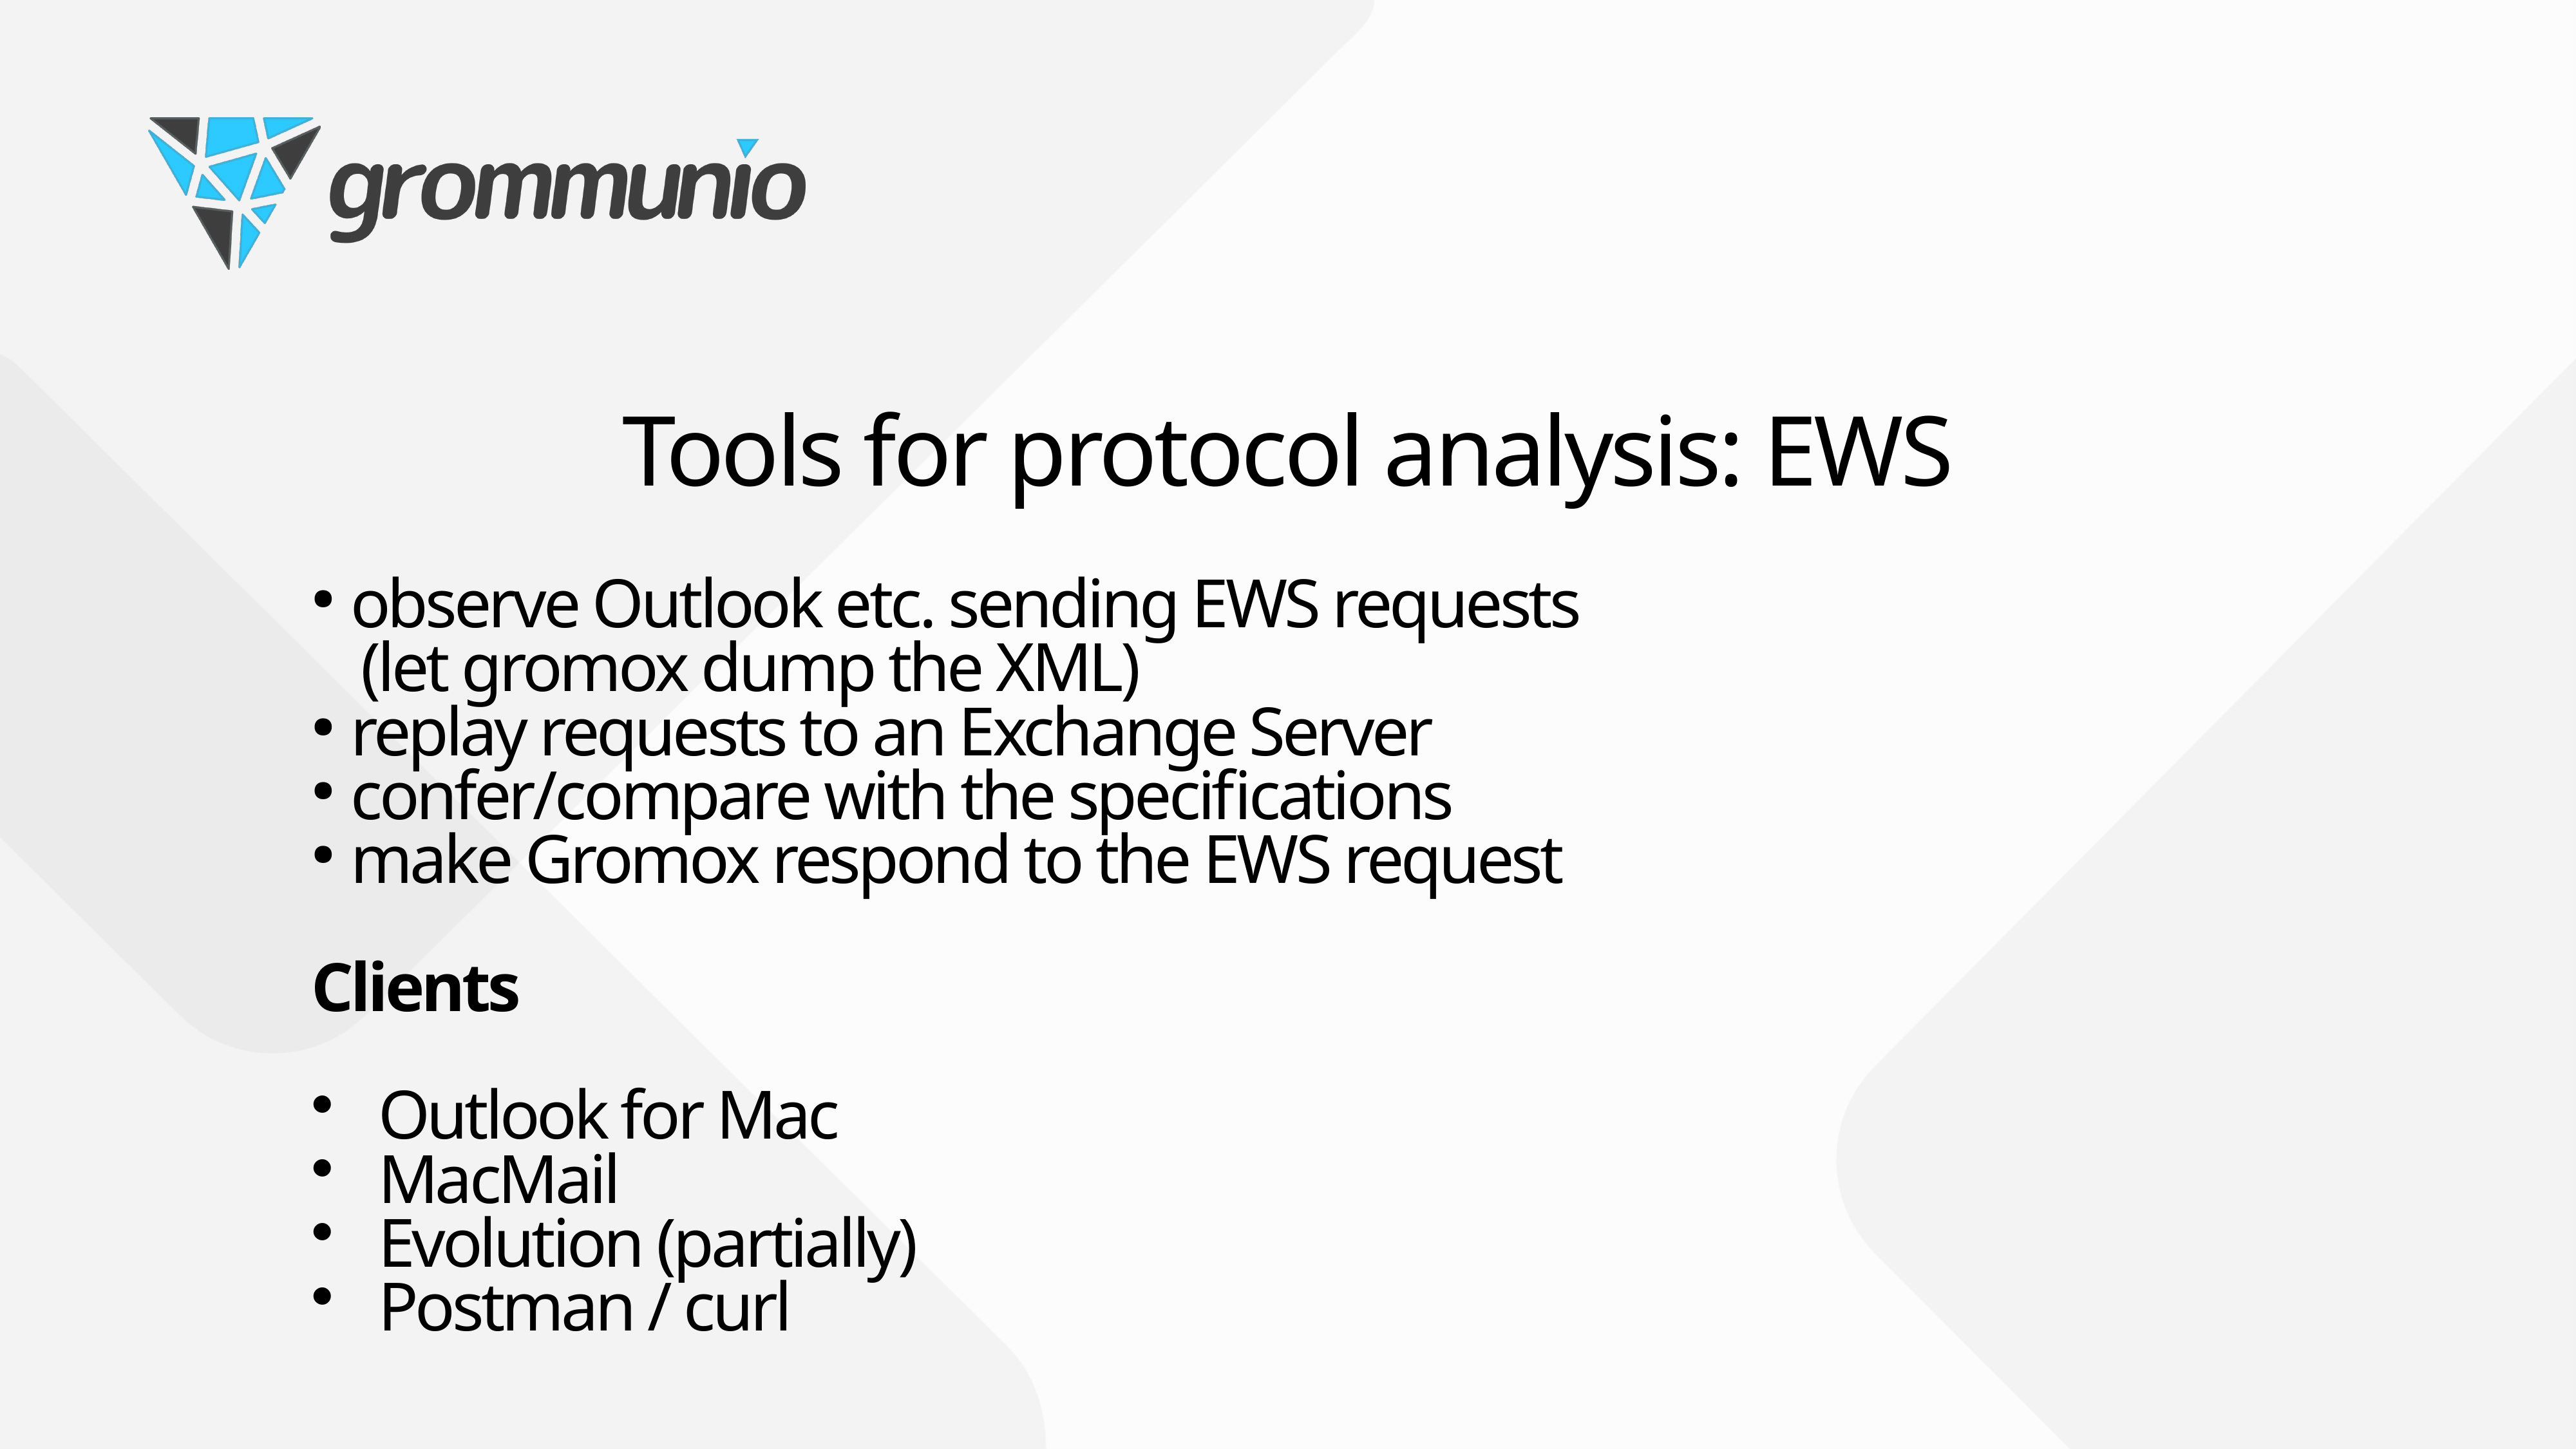

# Tools for protocol analysis: EWS
 observe Outlook etc. sending EWS requests
 (let gromox dump the XML)
 replay requests to an Exchange Server
 confer/compare with the specifications
 make Gromox respond to the EWS request
Clients
Outlook for Mac
MacMail
Evolution (partially)
Postman / curl